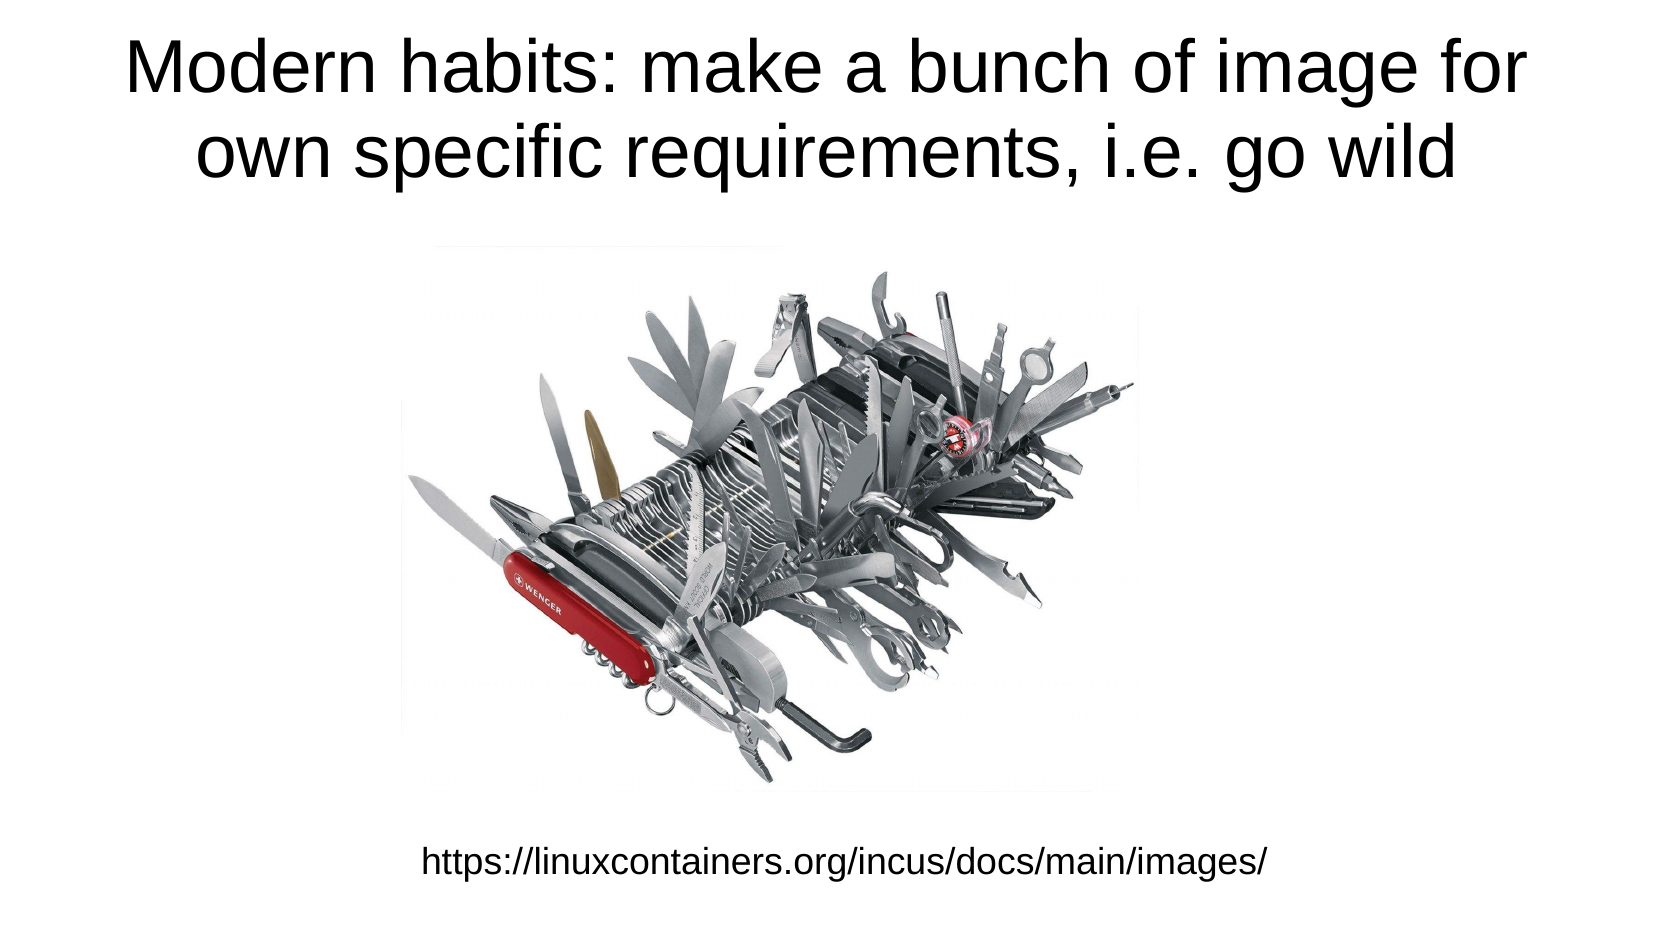

# Modern habits: make a bunch of image for own specific requirements, i.e. go wild
 https://linuxcontainers.org/incus/docs/main/images/